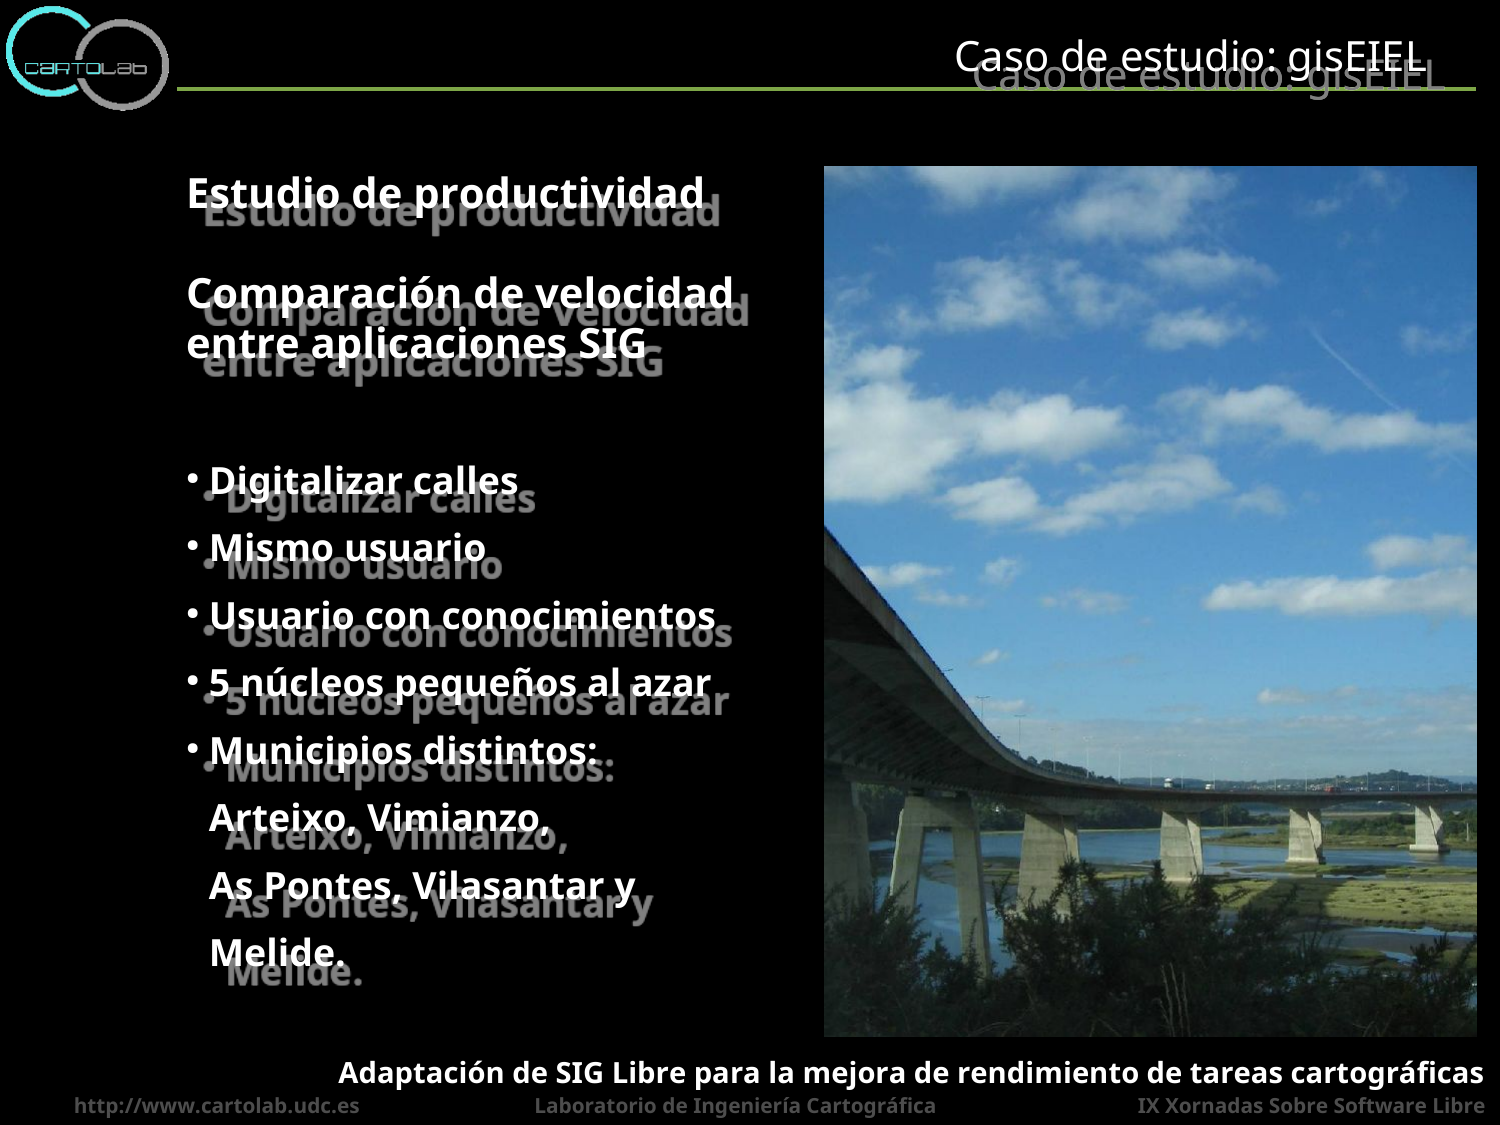

Caso de estudio: gisEIEL
Estudio de productividad
Comparación de velocidad
entre aplicaciones SIG
 Digitalizar calles
 Mismo usuario
 Usuario con conocimientos
 5 núcleos pequeños al azar
 Municipios distintos:
 Arteixo, Vimianzo,
 As Pontes, Vilasantar y
 Melide.